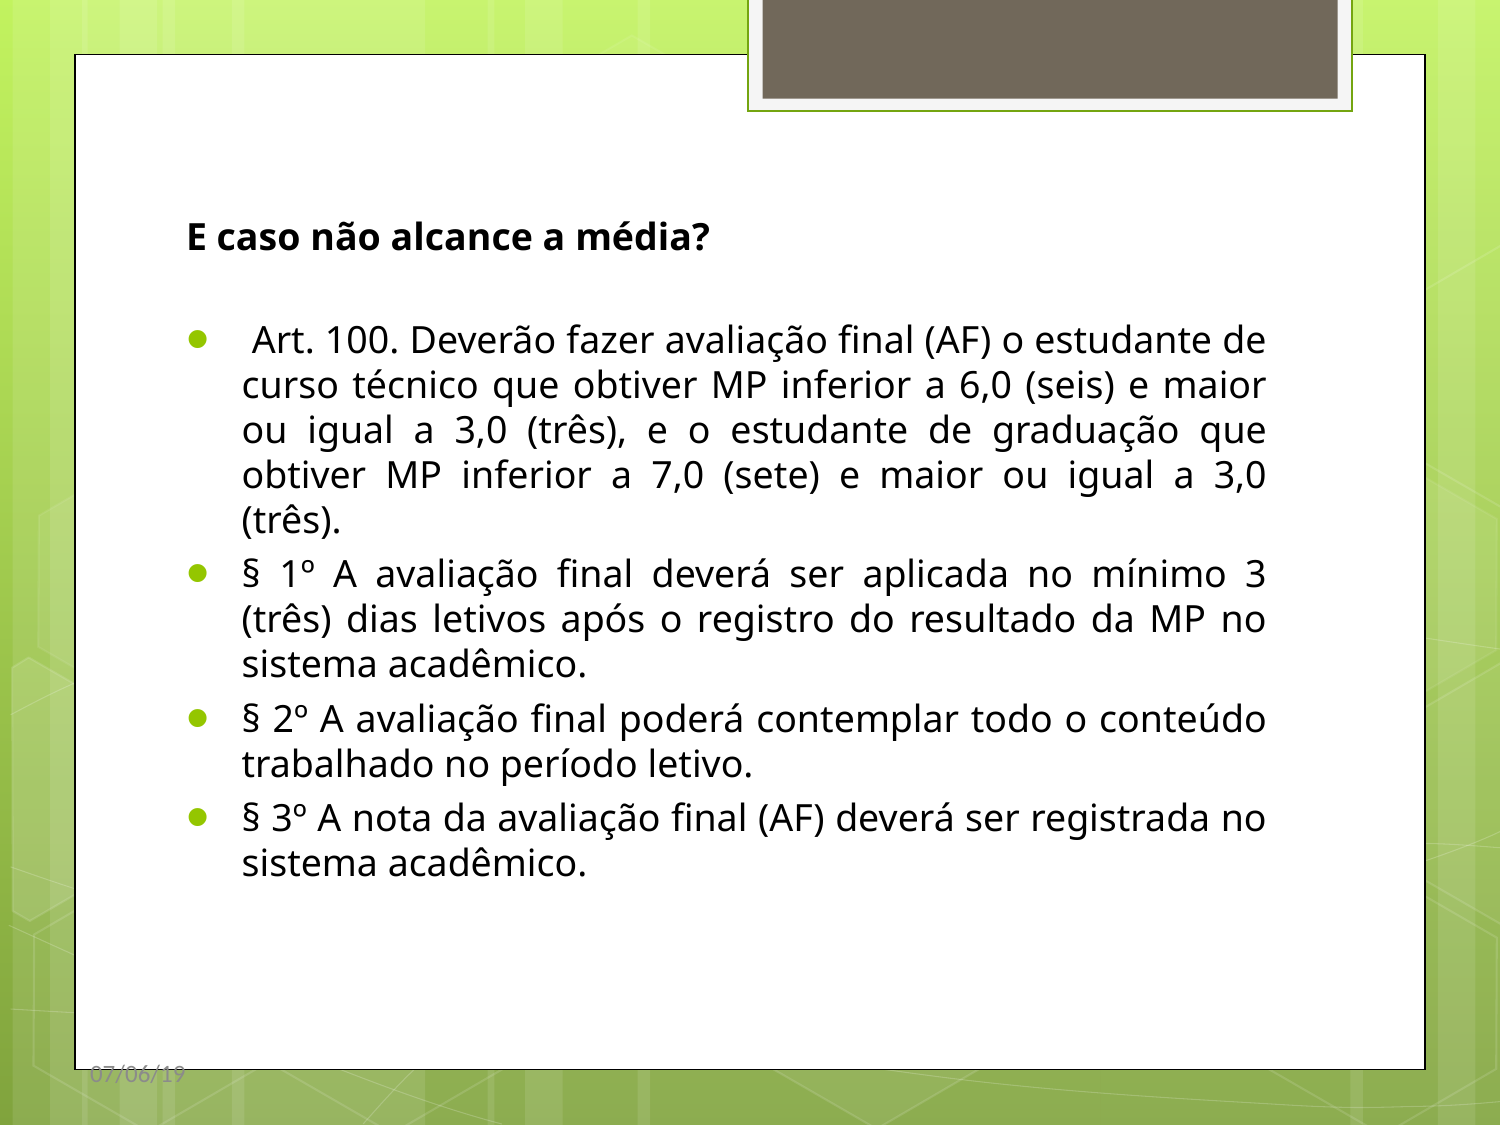

# E caso não alcance a média?
 Art. 100. Deverão fazer avaliação final (AF) o estudante de curso técnico que obtiver MP inferior a 6,0 (seis) e maior ou igual a 3,0 (três), e o estudante de graduação que obtiver MP inferior a 7,0 (sete) e maior ou igual a 3,0 (três).
§ 1º A avaliação final deverá ser aplicada no mínimo 3 (três) dias letivos após o registro do resultado da MP no sistema acadêmico.
§ 2º A avaliação final poderá contemplar todo o conteúdo trabalhado no período letivo.
§ 3º A nota da avaliação final (AF) deverá ser registrada no sistema acadêmico.
07/06/19